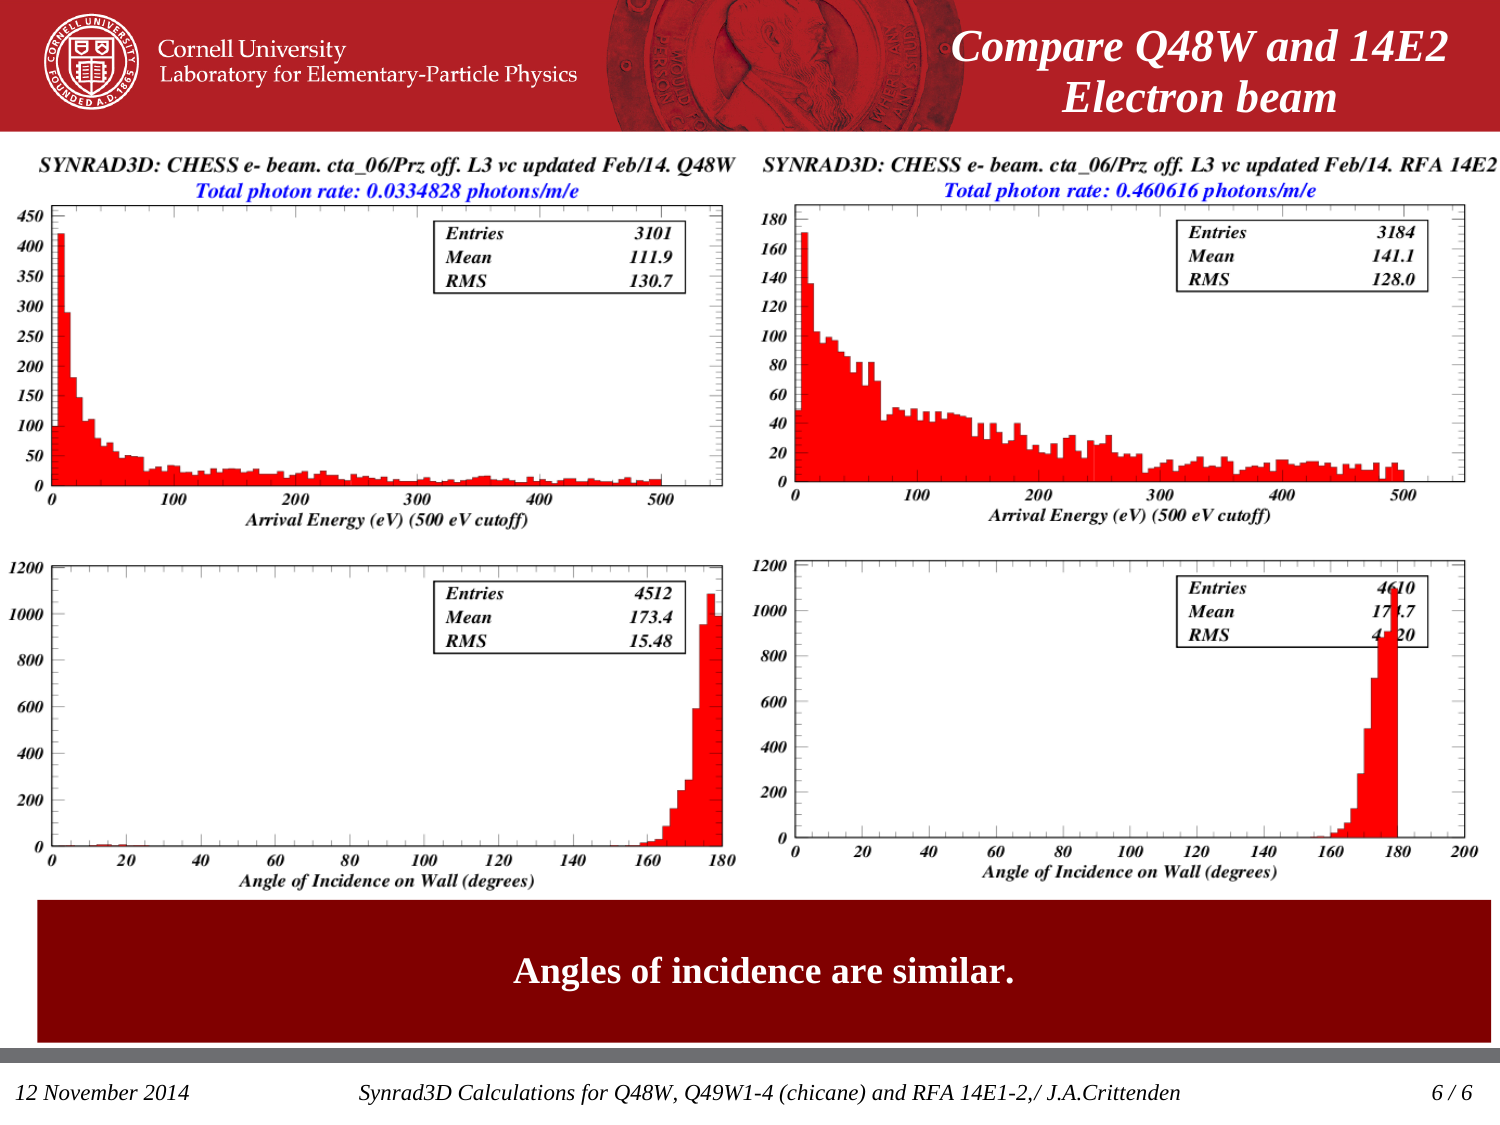

# Compare Q48W and 14E2 Electron beam
Angles of incidence are similar.